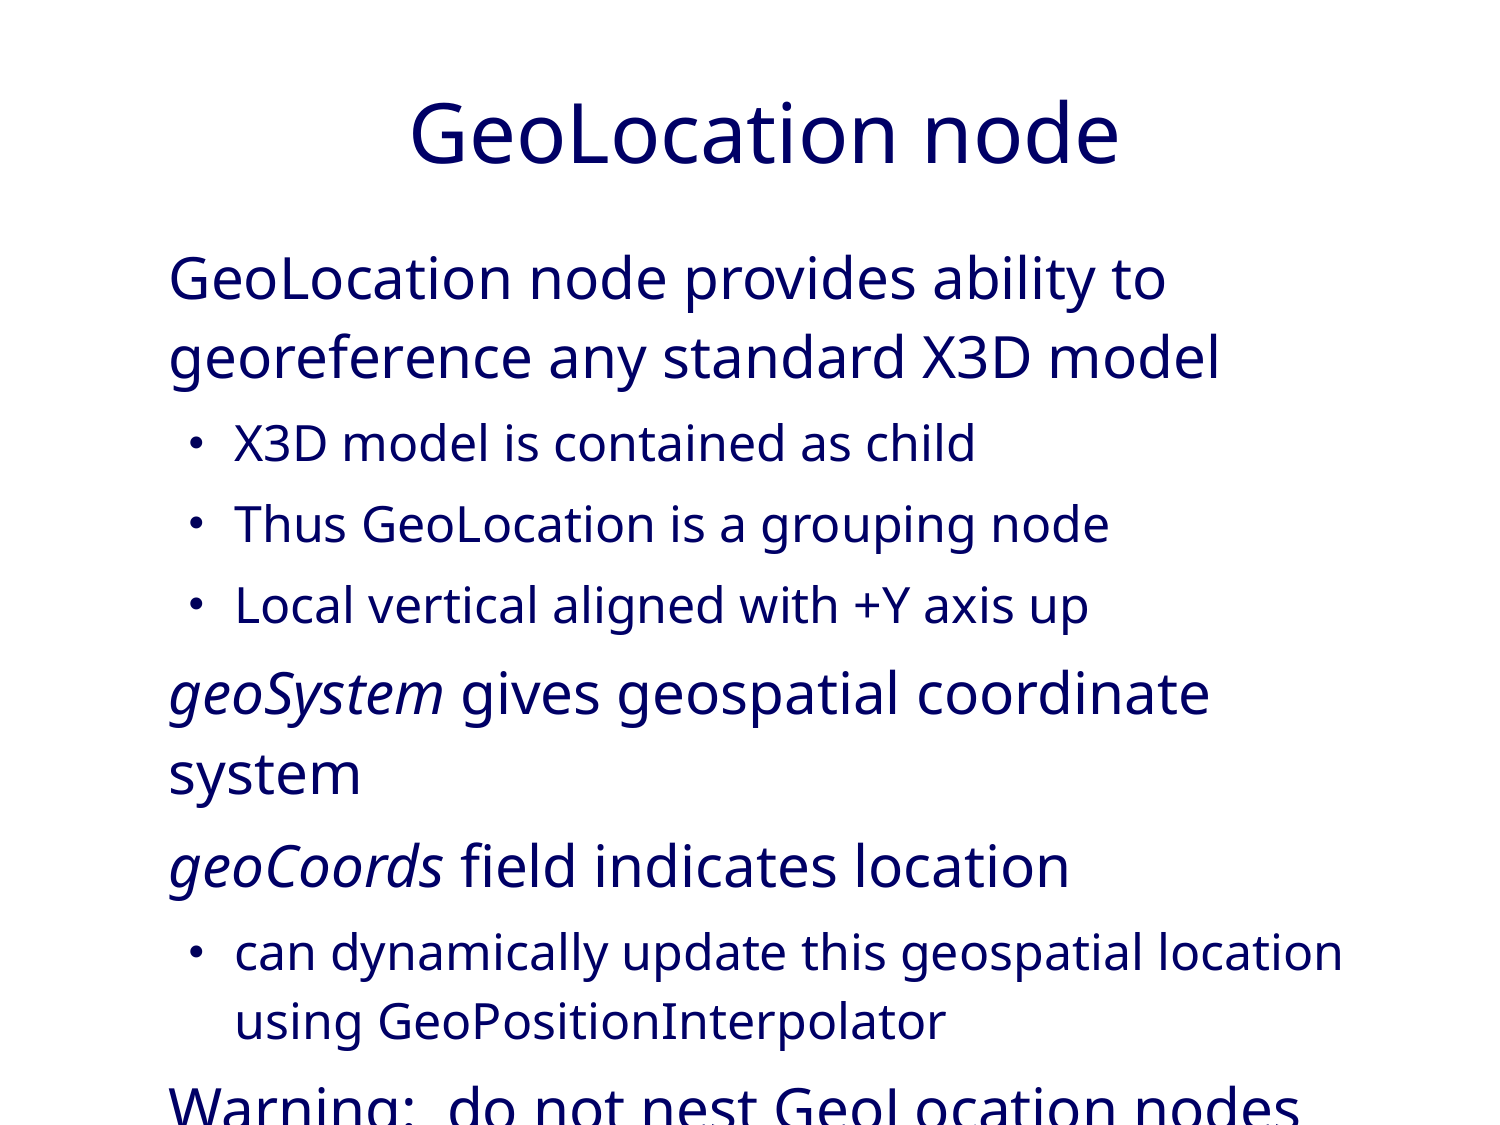

# GeoLocation node
GeoLocation node provides ability to georeference any standard X3D model
X3D model is contained as child
Thus GeoLocation is a grouping node
Local vertical aligned with +Y axis up
geoSystem gives geospatial coordinate system
geoCoords field indicates location
can dynamically update this geospatial location using GeoPositionInterpolator
Warning: do not nest GeoLocation nodes within each other, either directly or via Inline